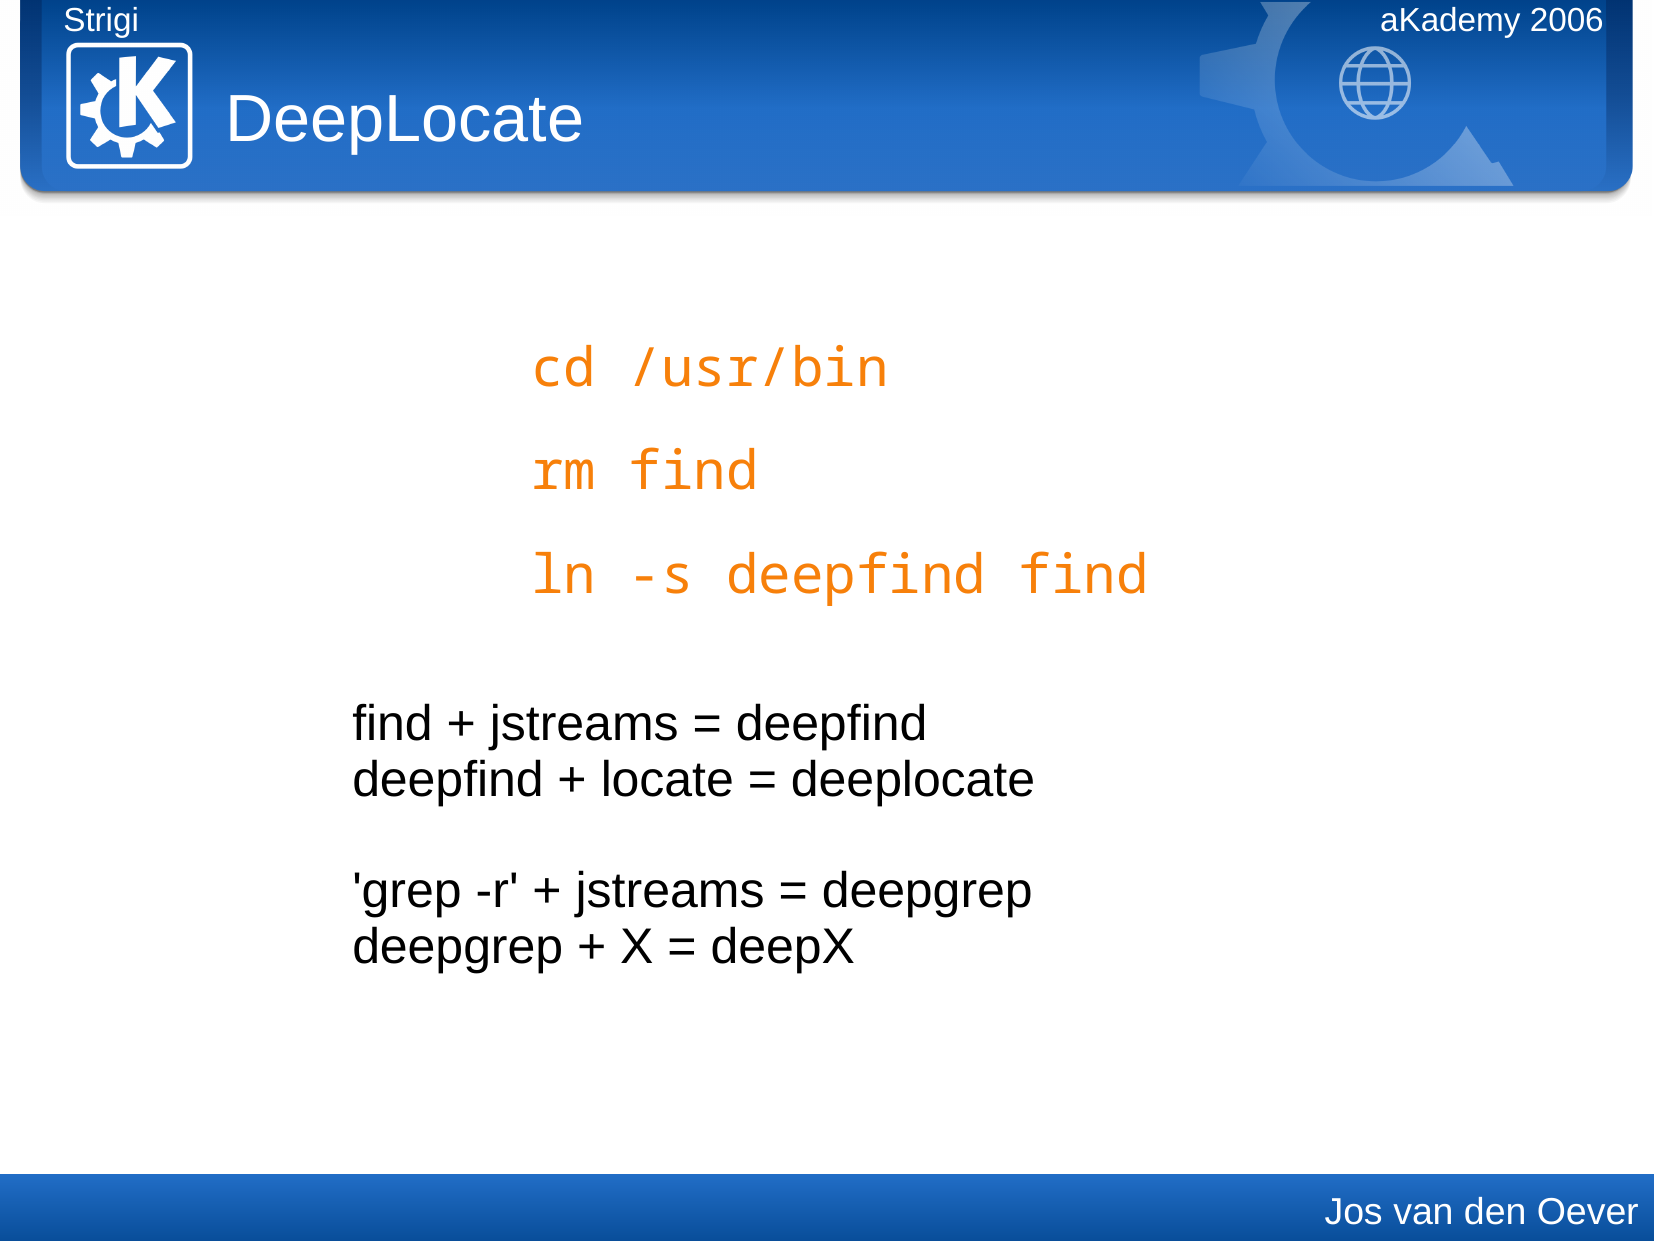

# DeepLocate
cd /usr/bin
rm find
ln -s deepfind find
find + jstreams = deepfind
deepfind + locate = deeplocate
'grep -r' + jstreams = deepgrep
deepgrep + X = deepX